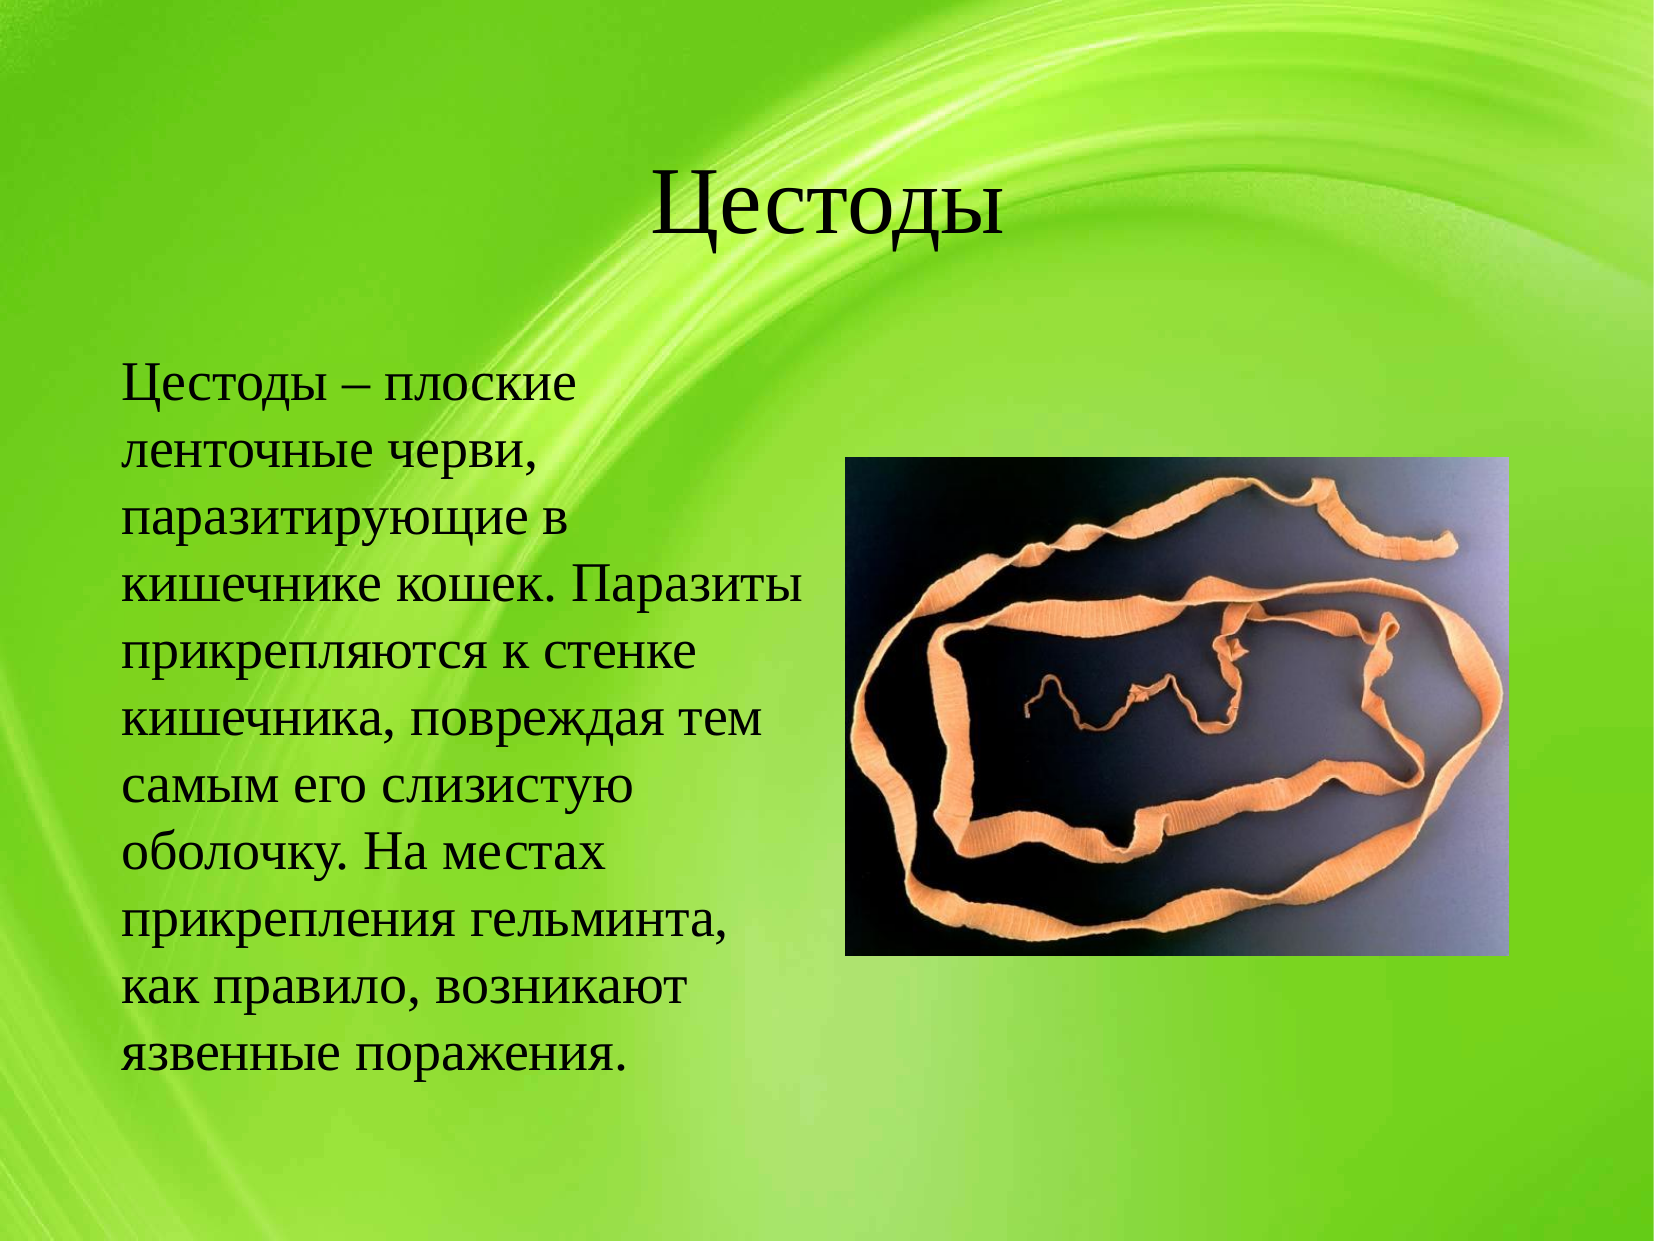

# Цестоды
Цестоды – плоские ленточные черви, паразитирующие в кишечнике кошек. Паразиты прикрепляются к стенке кишечника, повреждая тем самым его слизистую оболочку. На местах прикрепления гельминта, как правило, возникают язвенные поражения.